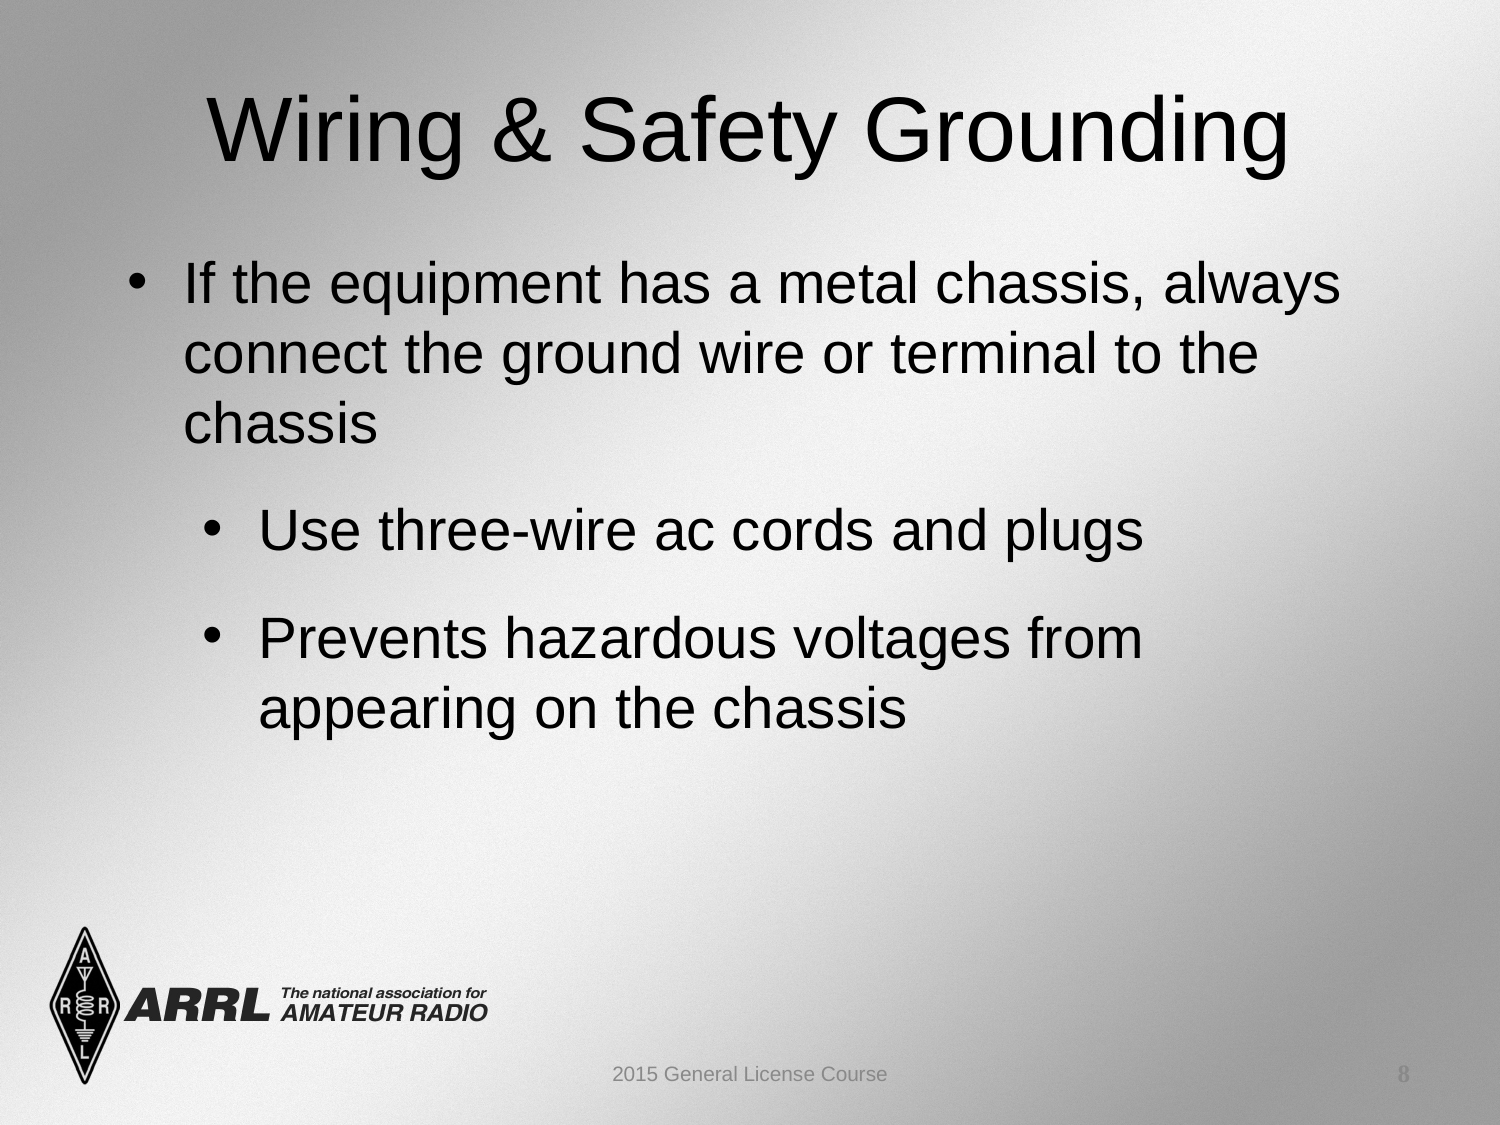

Wiring & Safety Grounding
If the equipment has a metal chassis, always connect the ground wire or terminal to the chassis
Use three-wire ac cords and plugs
Prevents hazardous voltages from appearing on the chassis
2015 General License Course